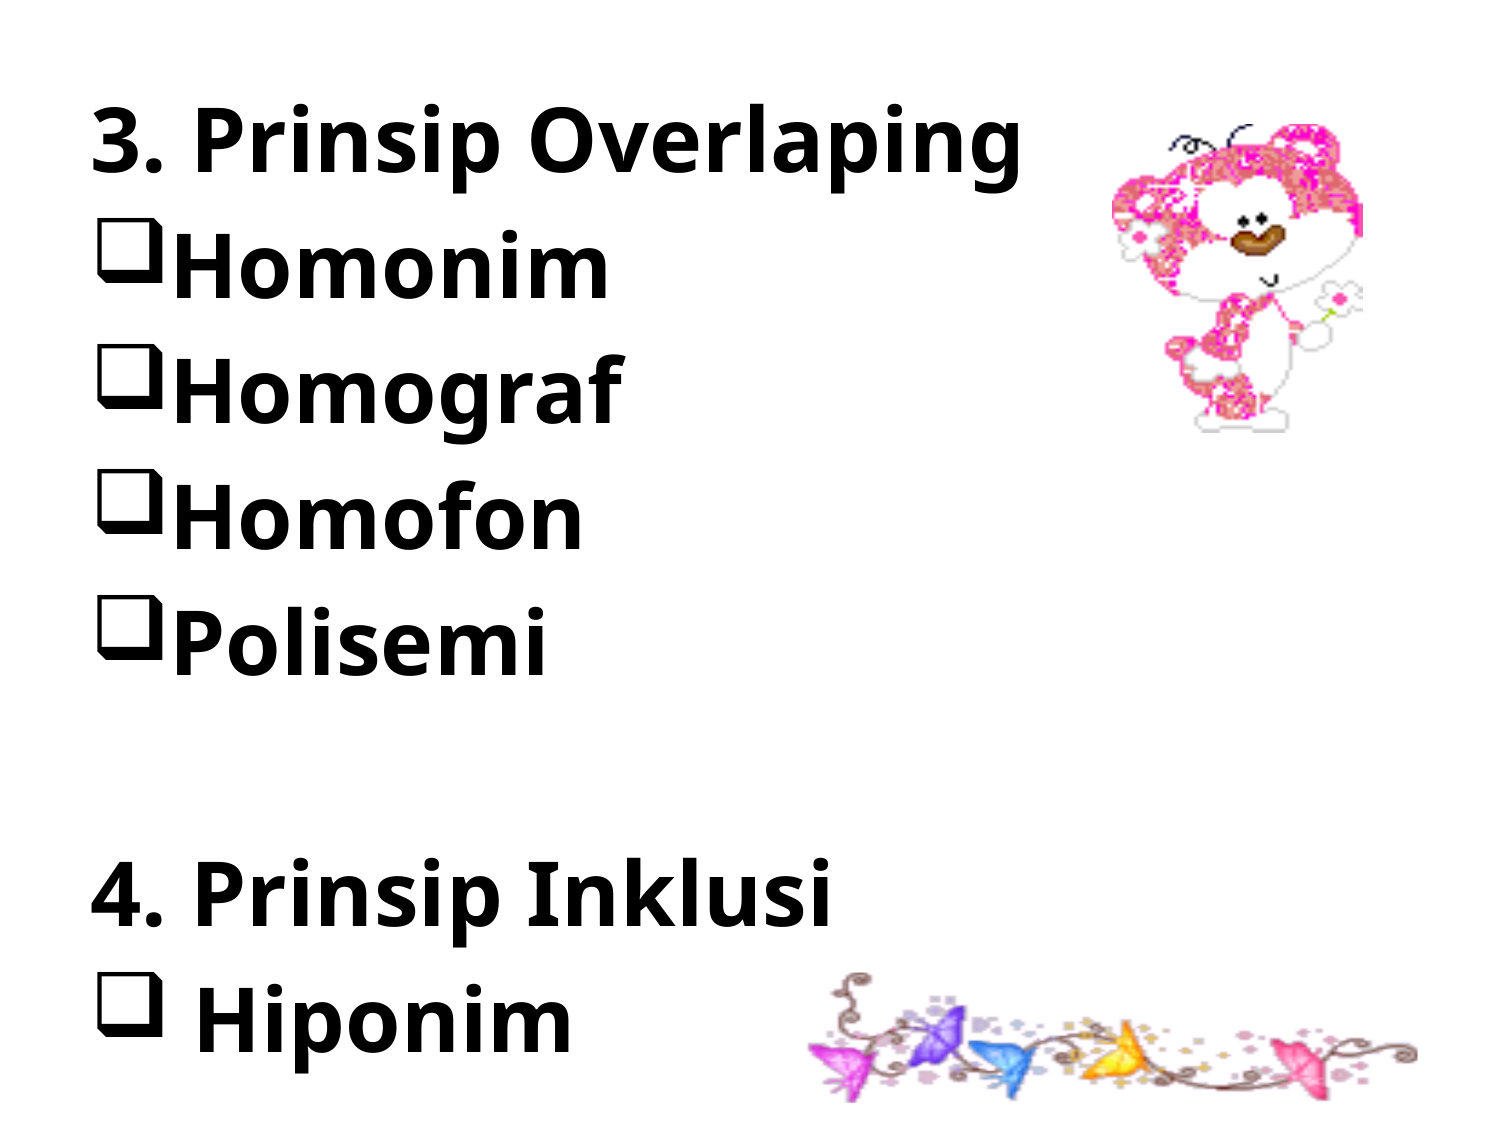

# 3. Prinsip Overlaping
Homonim
Homograf
Homofon
Polisemi
4. Prinsip Inklusi
 Hiponim